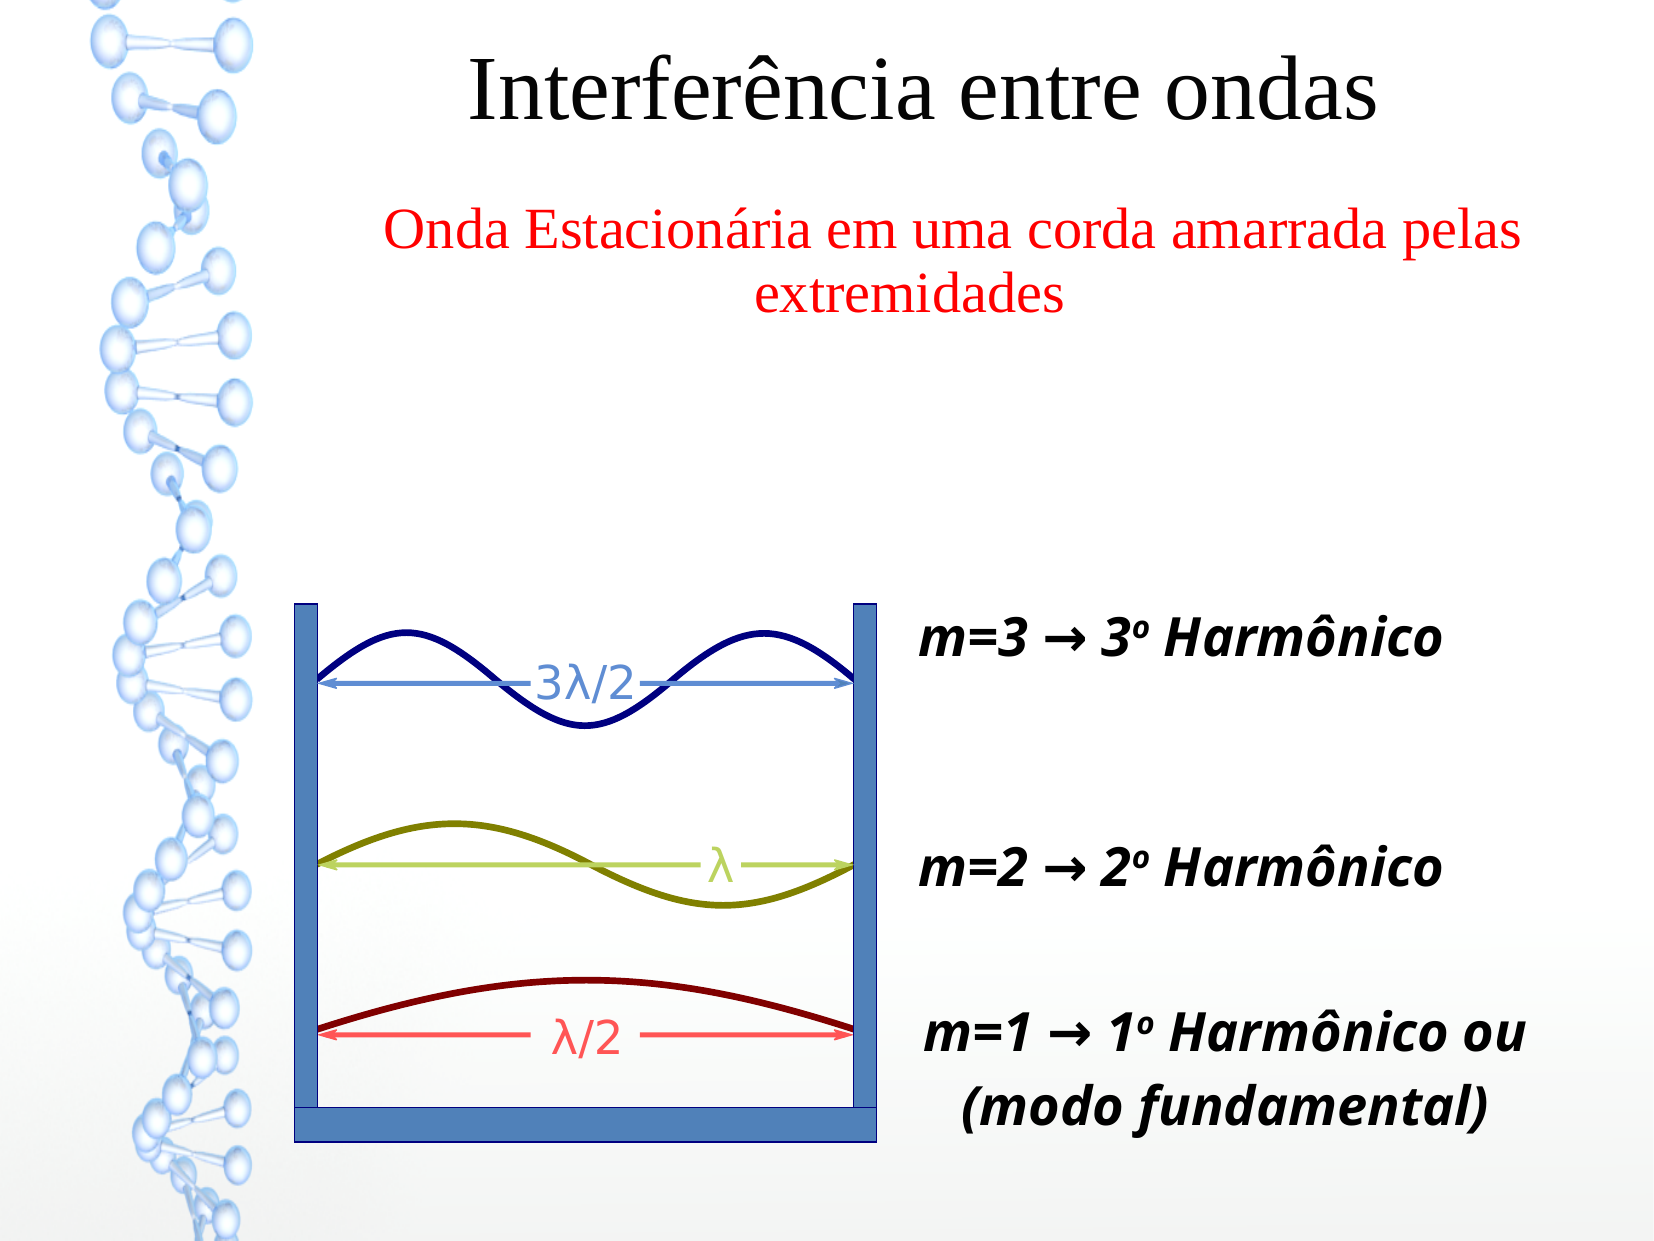

# Interferência entre ondas
 Onda Estacionária em uma corda amarrada pelas extremidades
m=3 → 3o Harmônico
m=2 → 2o Harmônico
m=1 → 1o Harmônico ou (modo fundamental)